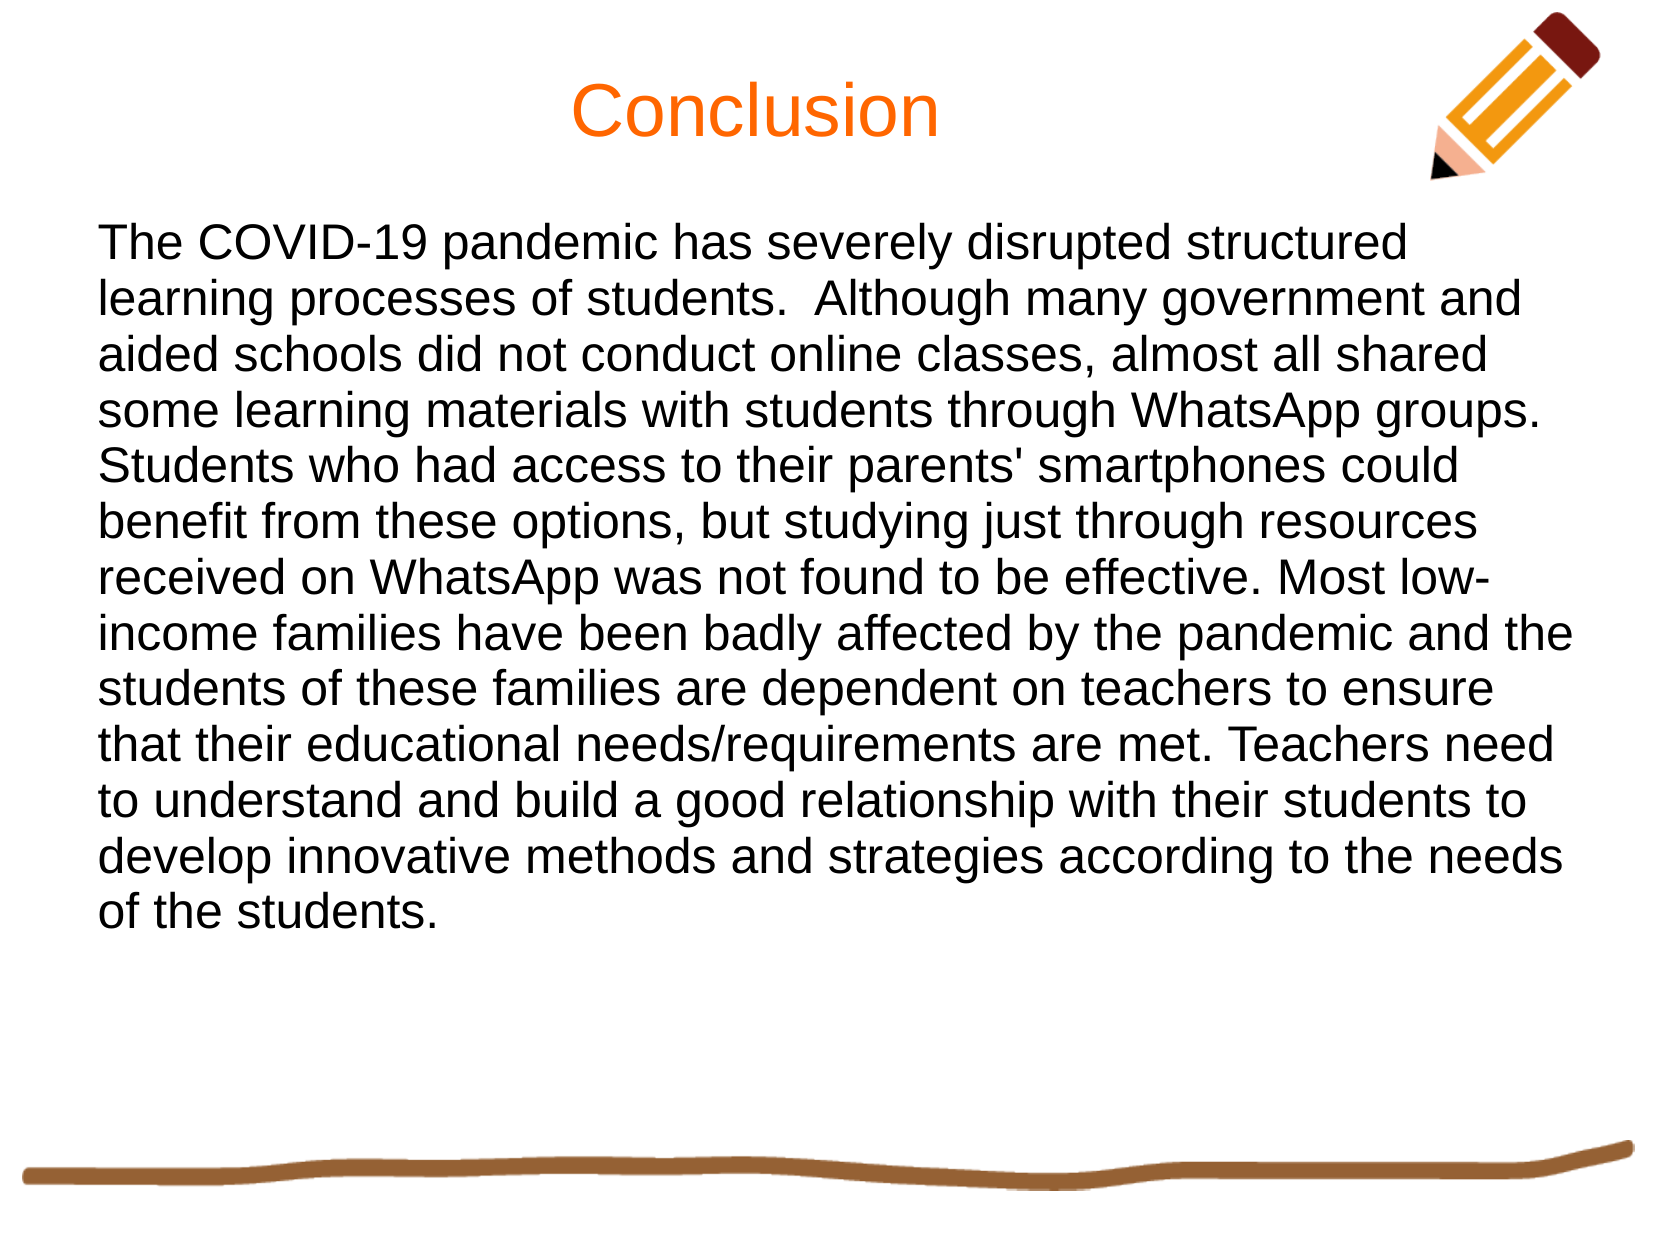

# Conclusion
The COVID-19 pandemic has severely disrupted structured learning processes of students. Although many government and aided schools did not conduct online classes, almost all shared some learning materials with students through WhatsApp groups. Students who had access to their parents' smartphones could benefit from these options, but studying just through resources received on WhatsApp was not found to be effective. Most low-income families have been badly affected by the pandemic and the students of these families are dependent on teachers to ensure that their educational needs/requirements are met. Teachers need to understand and build a good relationship with their students to develop innovative methods and strategies according to the needs of the students.